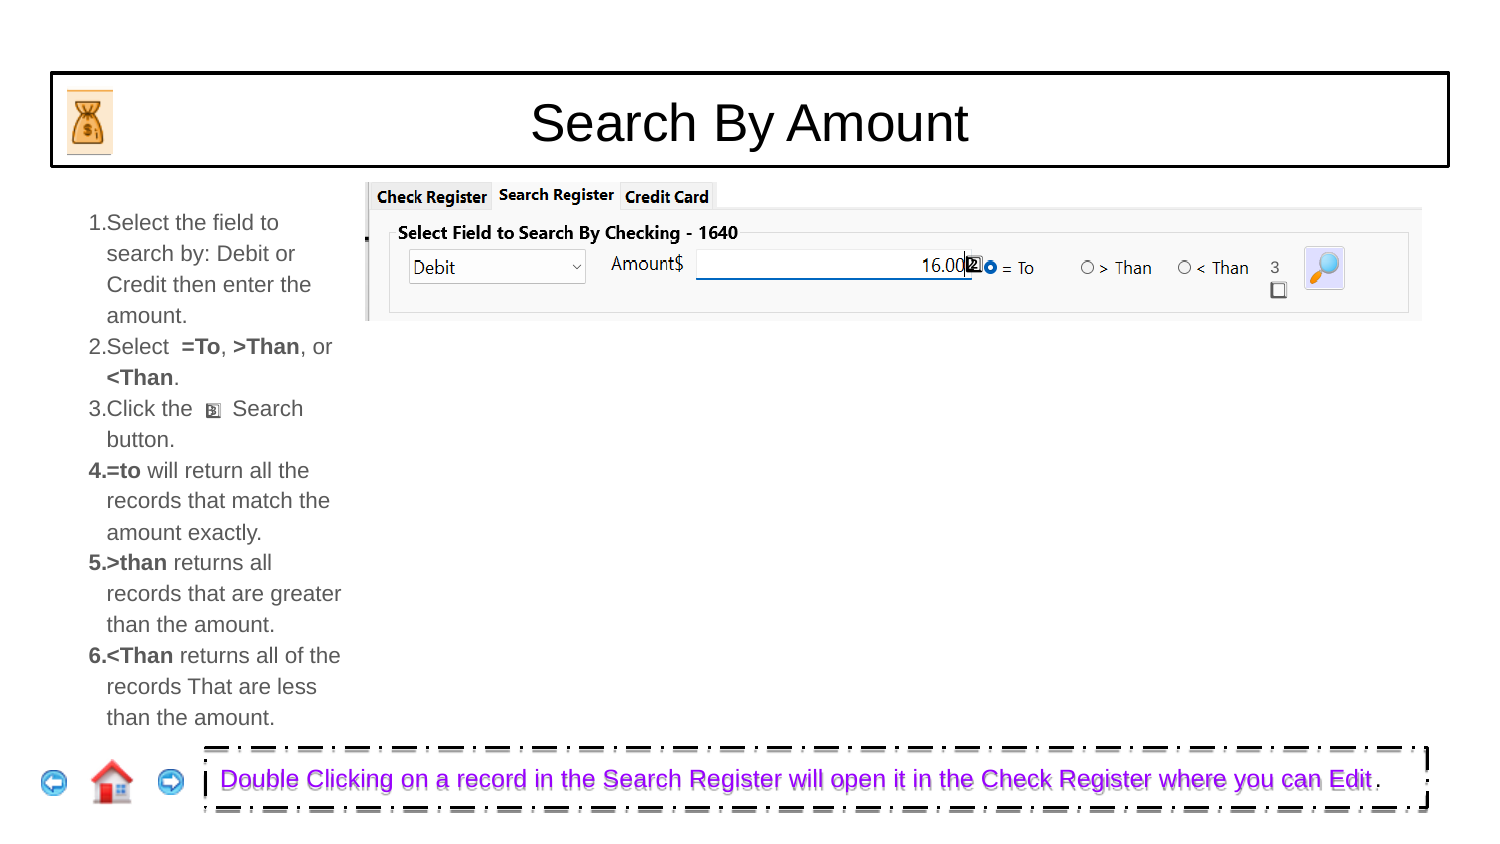

# Search By Amount
Select the field to search by: Debit or Credit then enter the amount.
Select =To, >Than, or <Than.
Click the 3️⃣ Search button.
=to will return all the records that match the amount exactly.
>than returns all records that are greater than the amount.
<Than returns all of the records That are less than the amount.
2️⃣
3️⃣
Double Clicking on a record in the Search Register will open it in the Check Register where you can Edit.